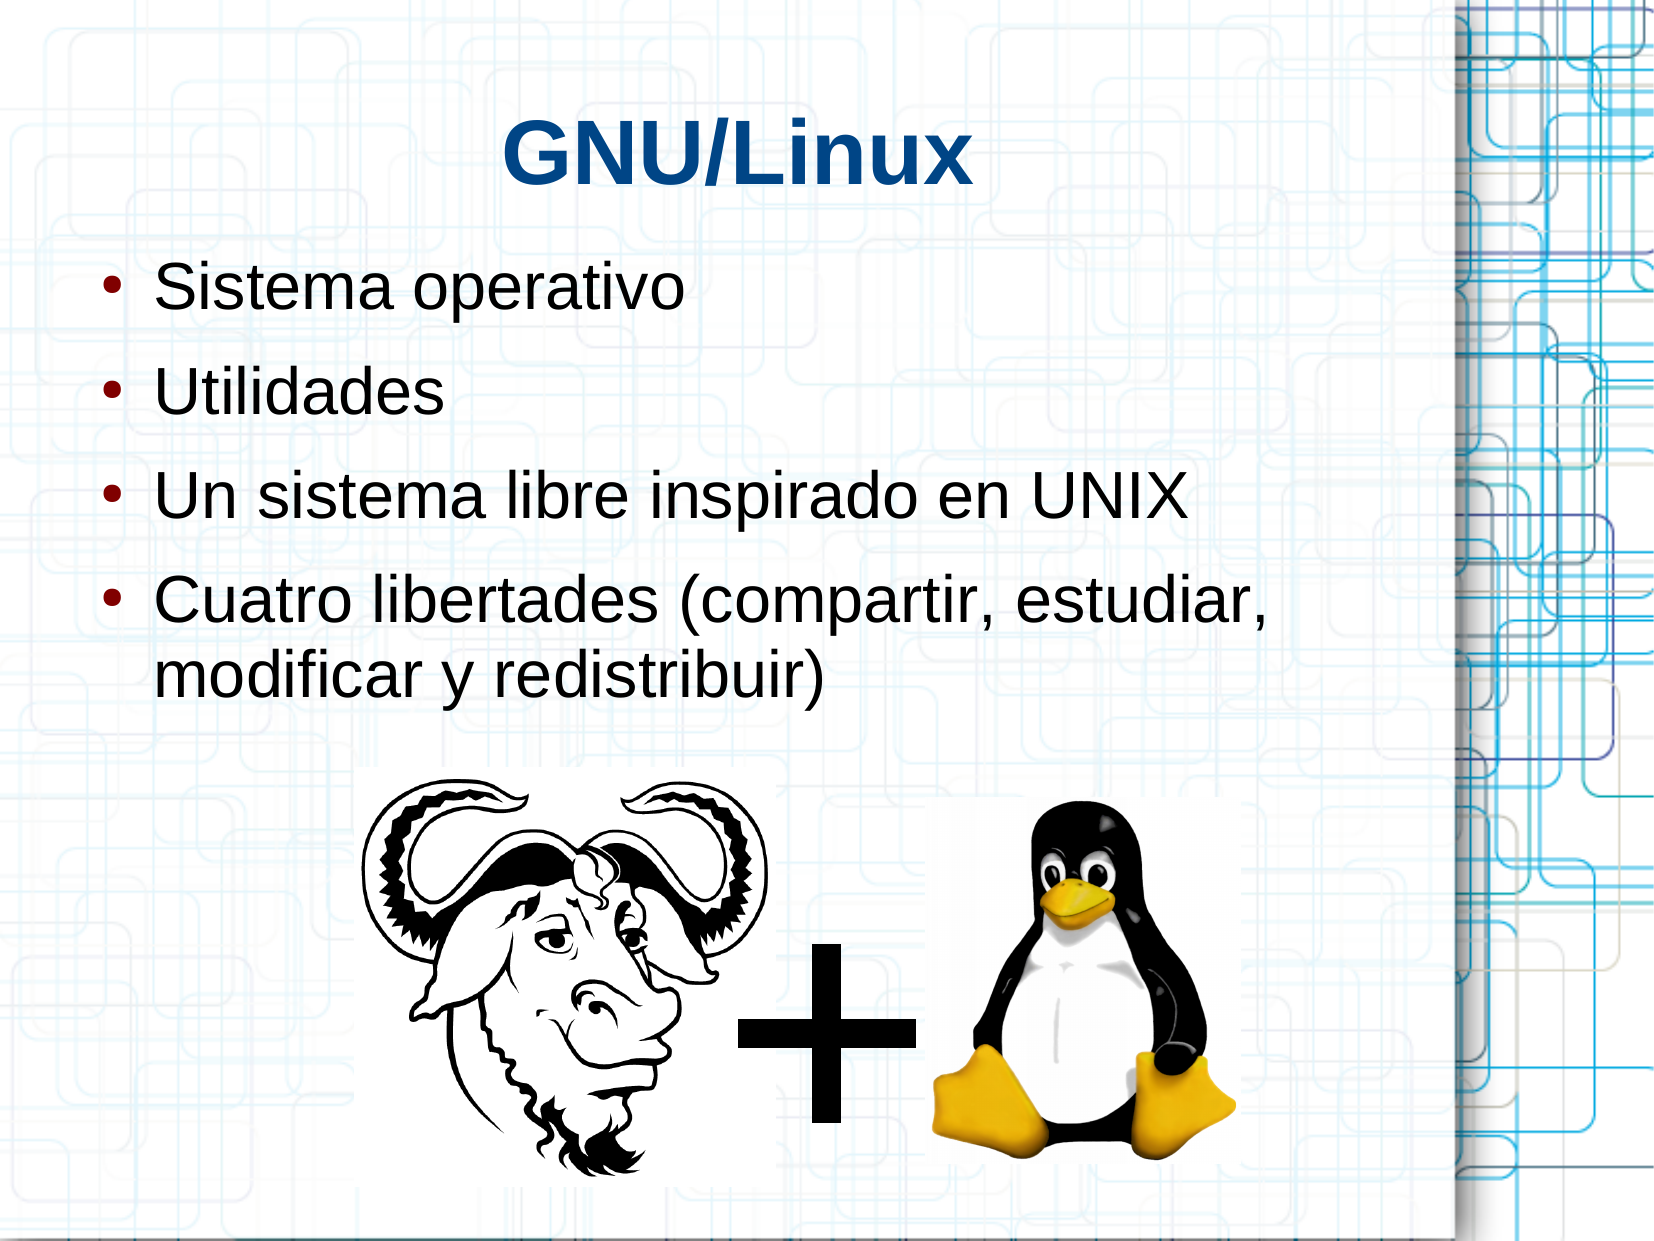

# GNU/Linux
Sistema operativo
Utilidades
Un sistema libre inspirado en UNIX
Cuatro libertades (compartir, estudiar, modificar y redistribuir)